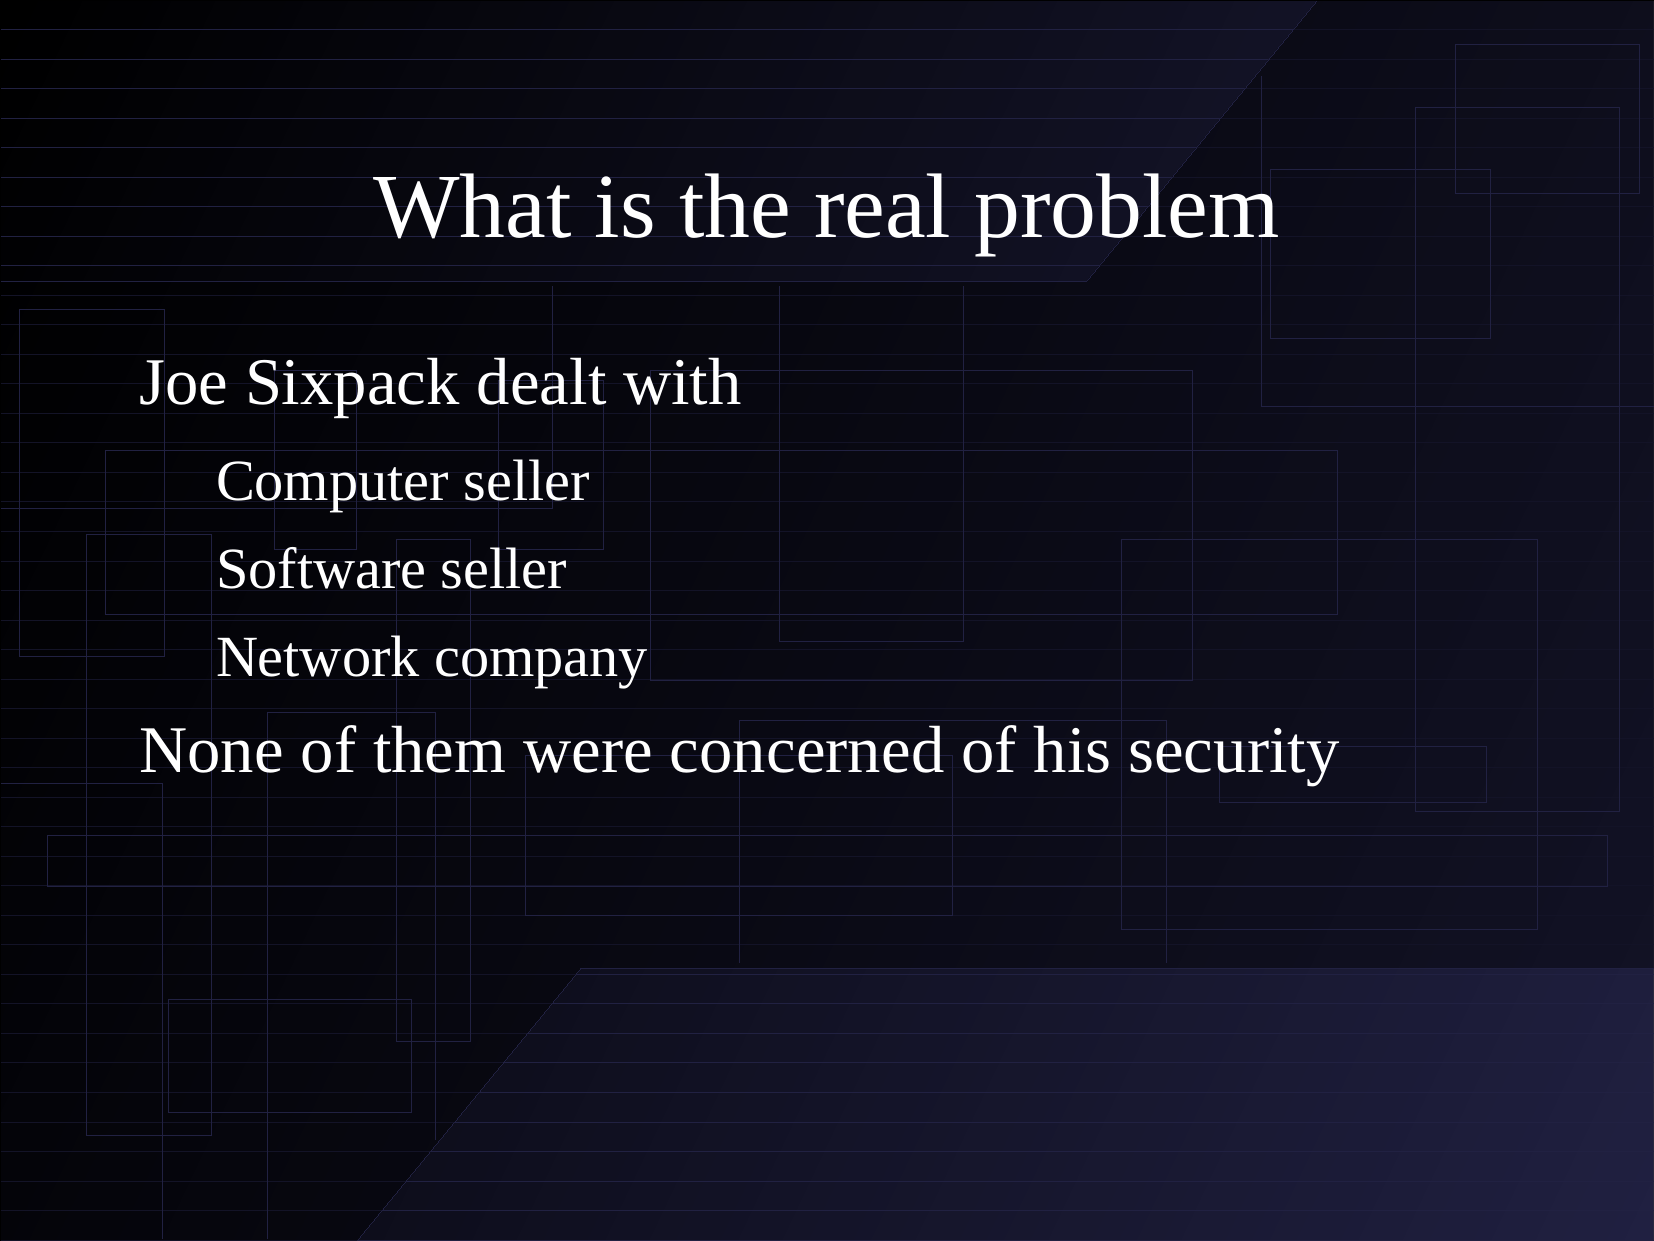

# What is the real problem
Joe Sixpack dealt with
Computer seller
Software seller
Network company
None of them were concerned of his security